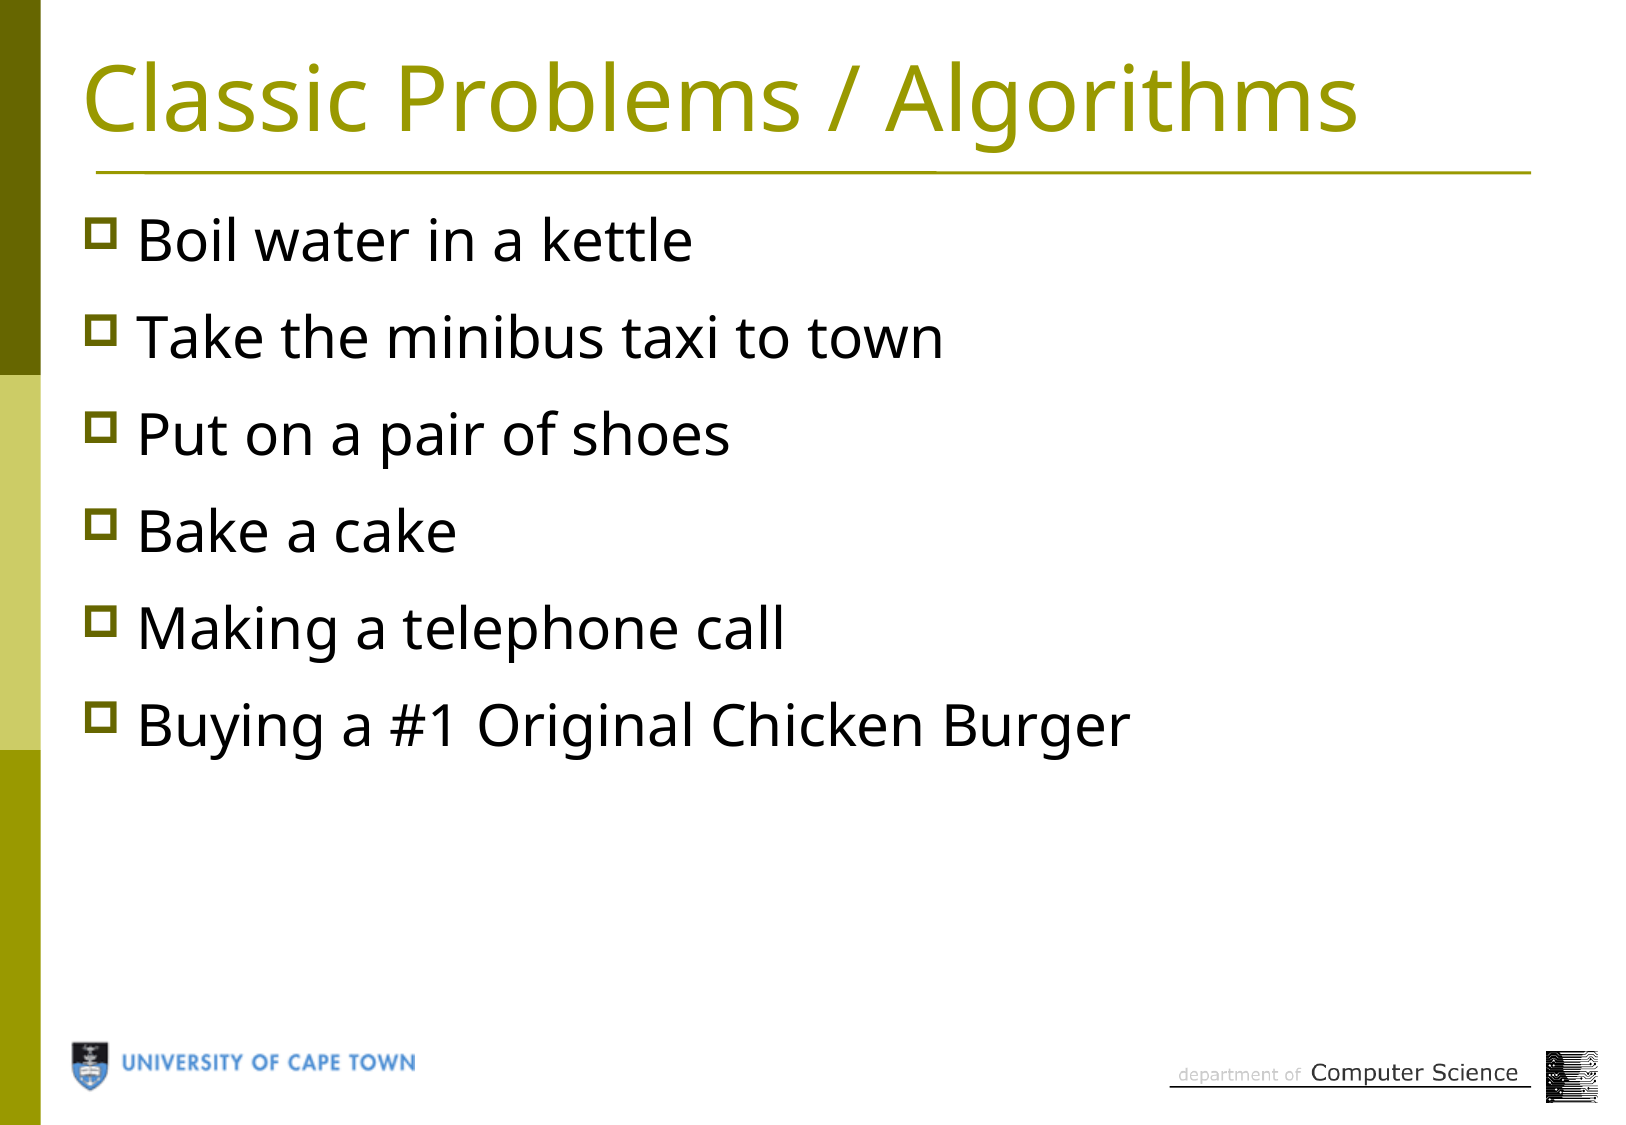

# Classic Problems / Algorithms
Boil water in a kettle
Take the minibus taxi to town
Put on a pair of shoes
Bake a cake
Making a telephone call
Buying a #1 Original Chicken Burger